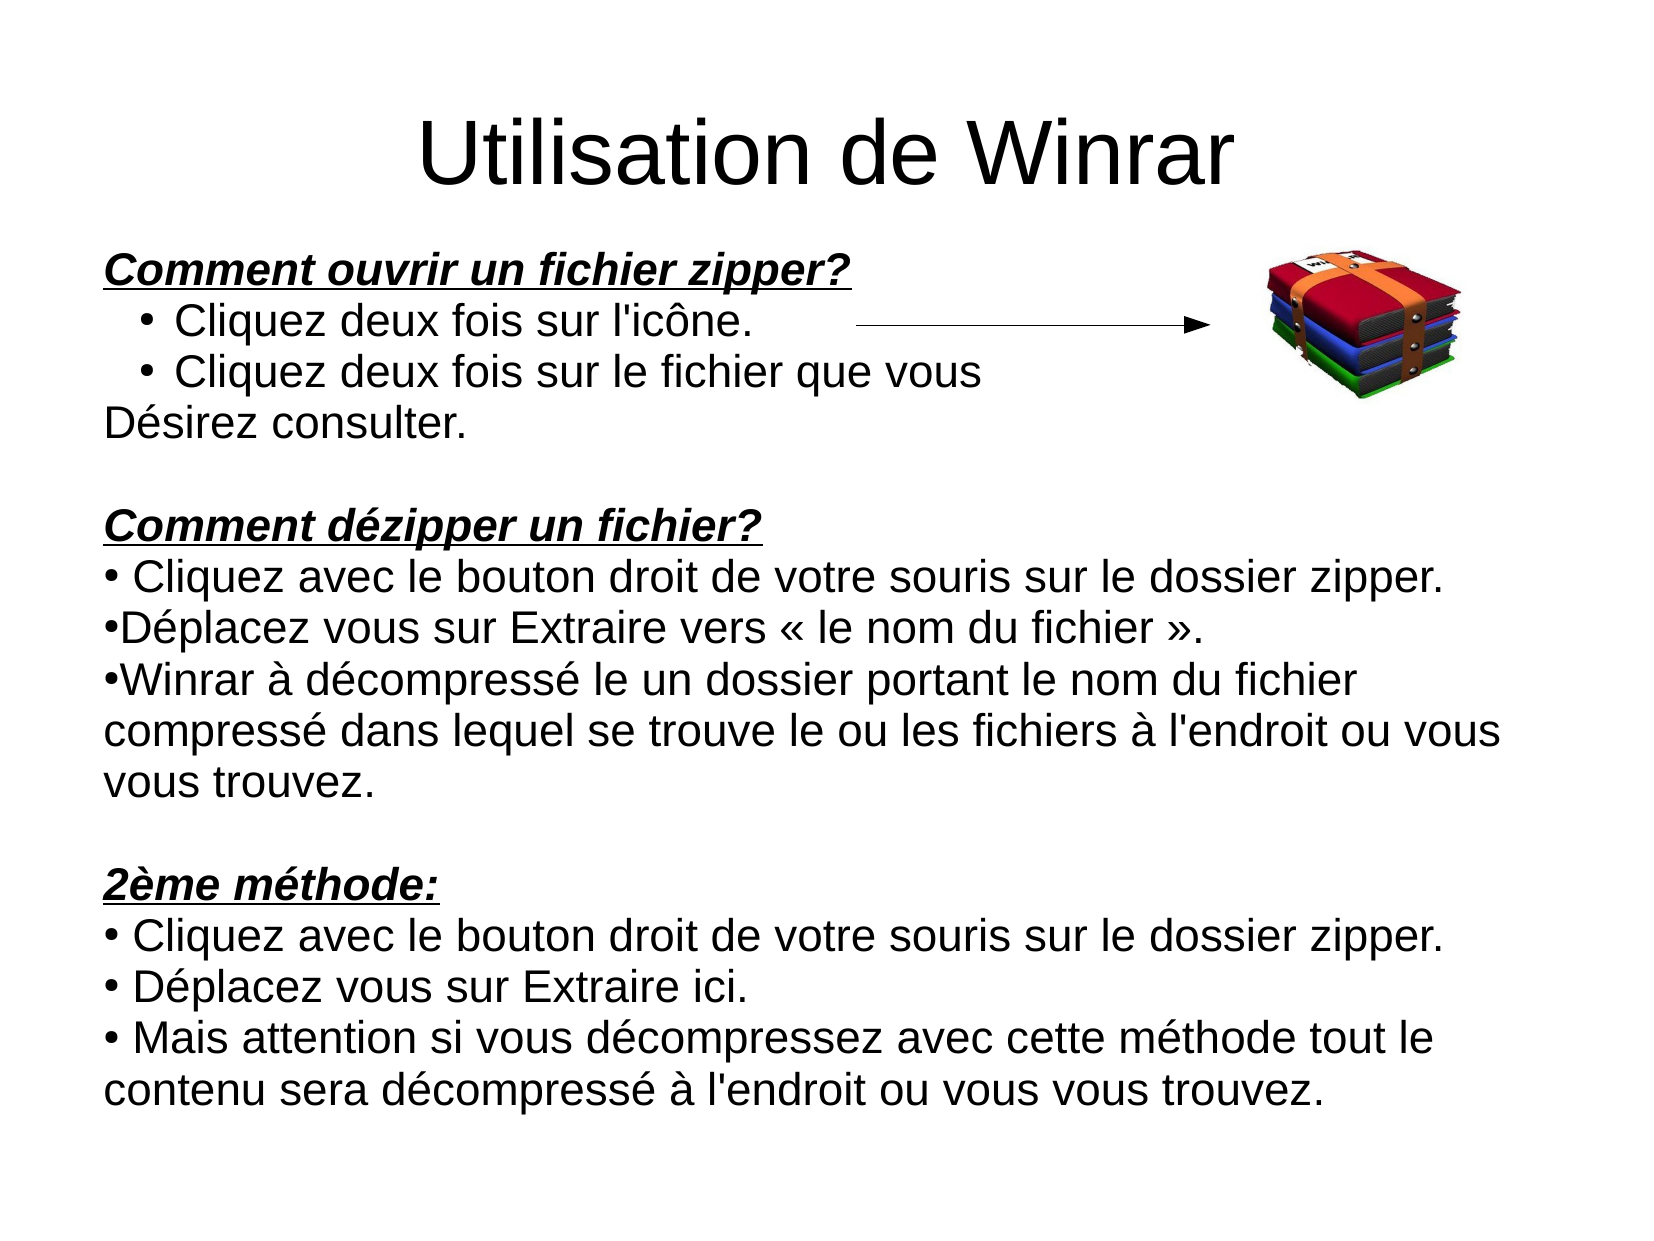

# Utilisation de Winrar
Comment ouvrir un fichier zipper?
Cliquez deux fois sur l'icône.
Cliquez deux fois sur le fichier que vous
Désirez consulter.
Comment dézipper un fichier?
 Cliquez avec le bouton droit de votre souris sur le dossier zipper.
Déplacez vous sur Extraire vers « le nom du fichier ».
Winrar à décompressé le un dossier portant le nom du fichier compressé dans lequel se trouve le ou les fichiers à l'endroit ou vous vous trouvez.
2ème méthode:
 Cliquez avec le bouton droit de votre souris sur le dossier zipper.
 Déplacez vous sur Extraire ici.
 Mais attention si vous décompressez avec cette méthode tout le contenu sera décompressé à l'endroit ou vous vous trouvez.